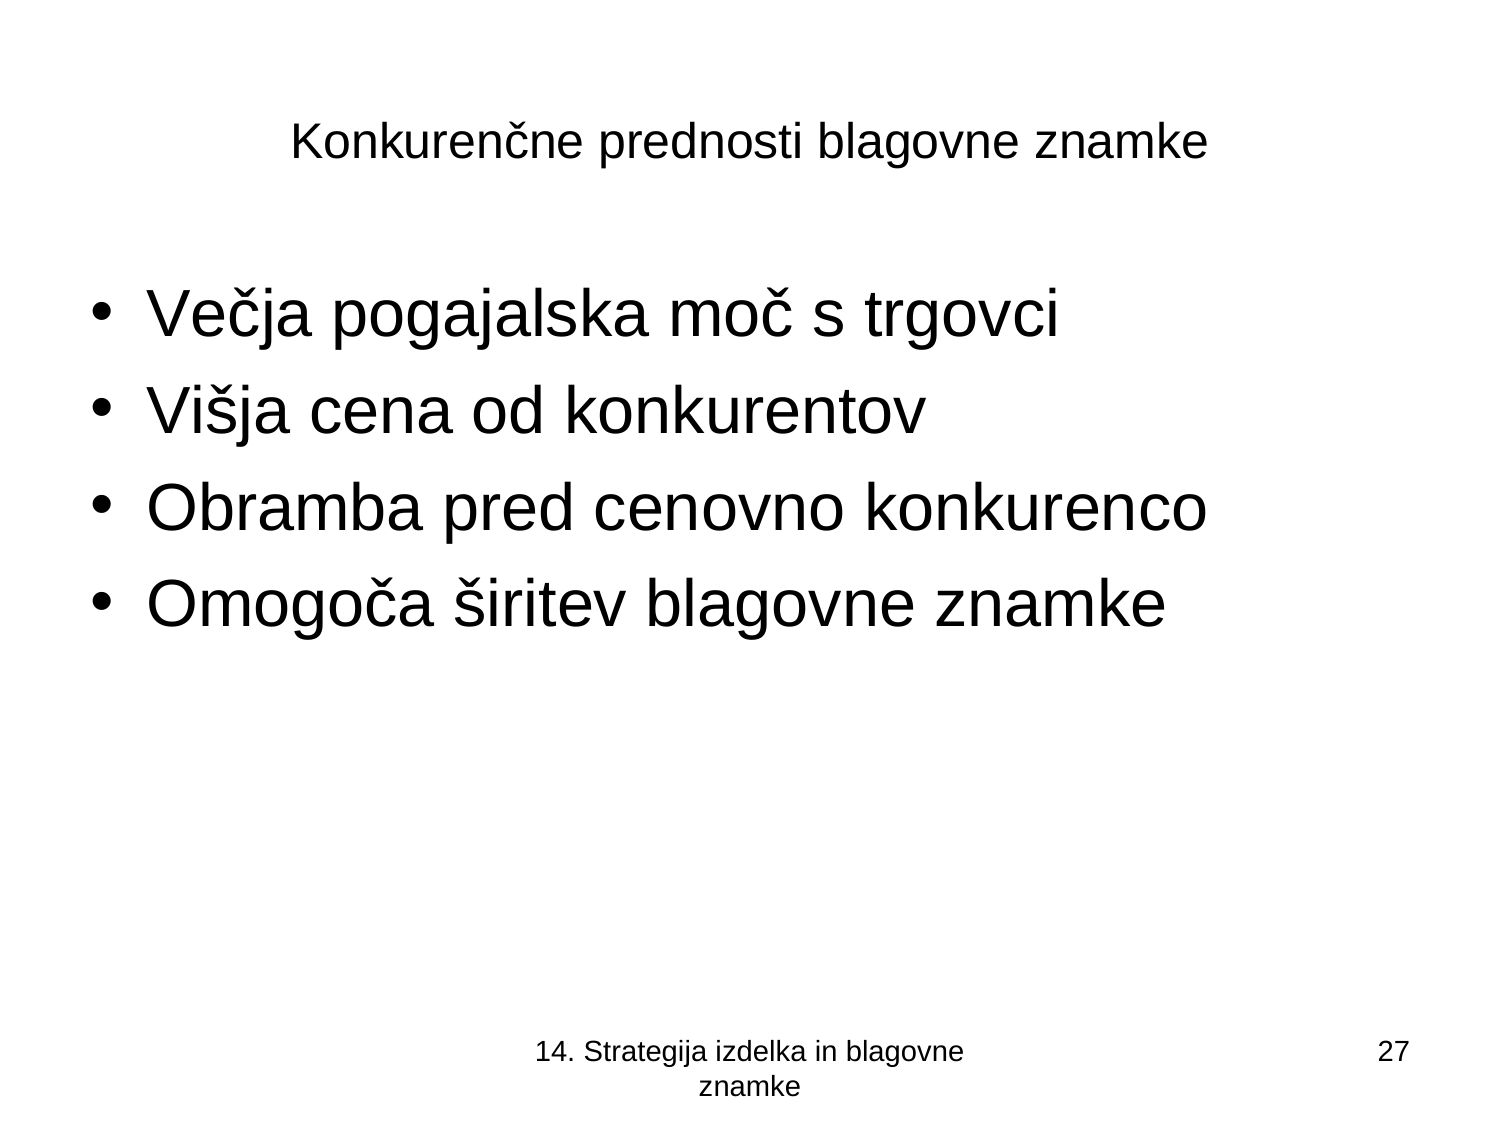

# Konkurenčne prednosti blagovne znamke
Večja pogajalska moč s trgovci
Višja cena od konkurentov
Obramba pred cenovno konkurenco
Omogoča širitev blagovne znamke
14. Strategija izdelka in blagovne znamke